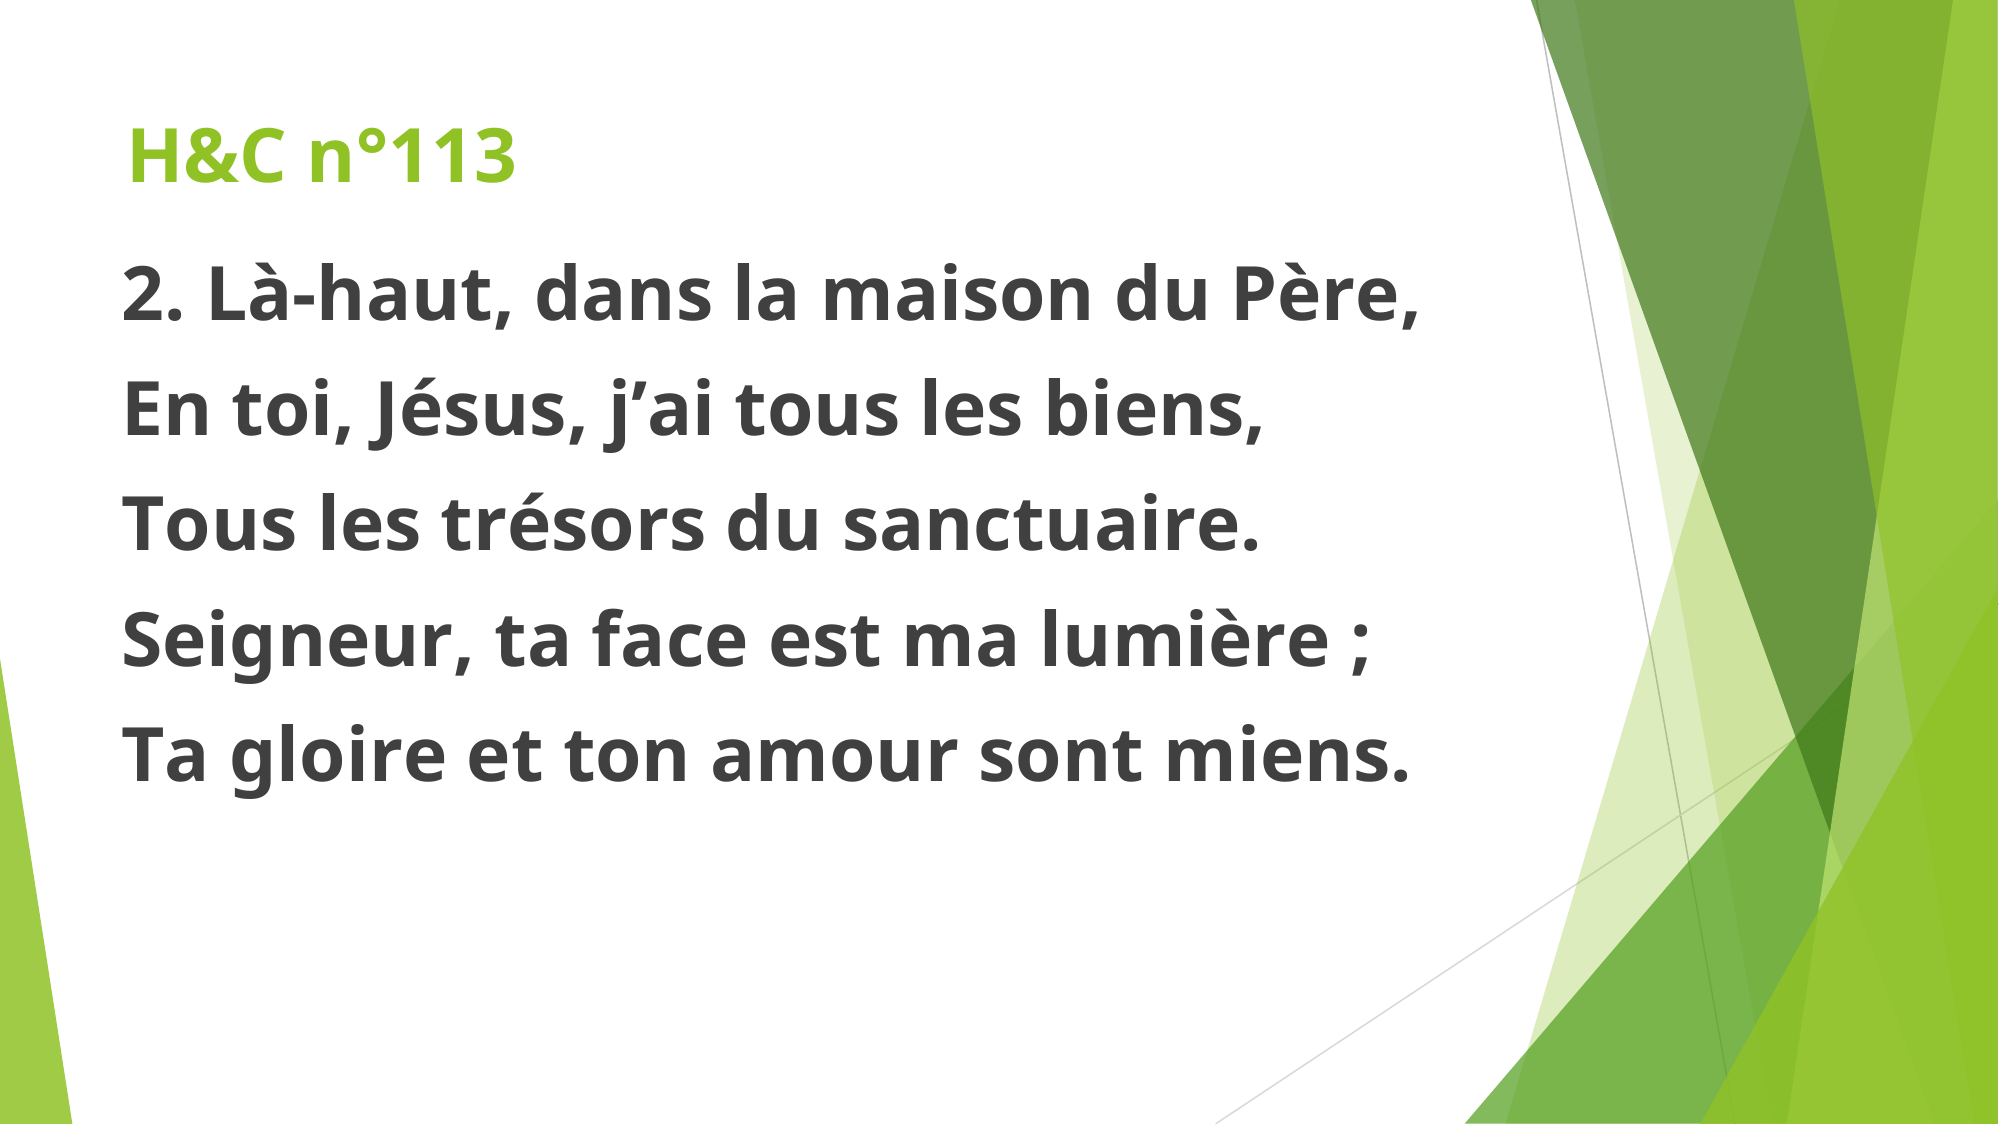

H&C n°113
2. Là-haut, dans la maison du Père,
En toi, Jésus, j’ai tous les biens,
Tous les trésors du sanctuaire.
Seigneur, ta face est ma lumière ;
Ta gloire et ton amour sont miens.